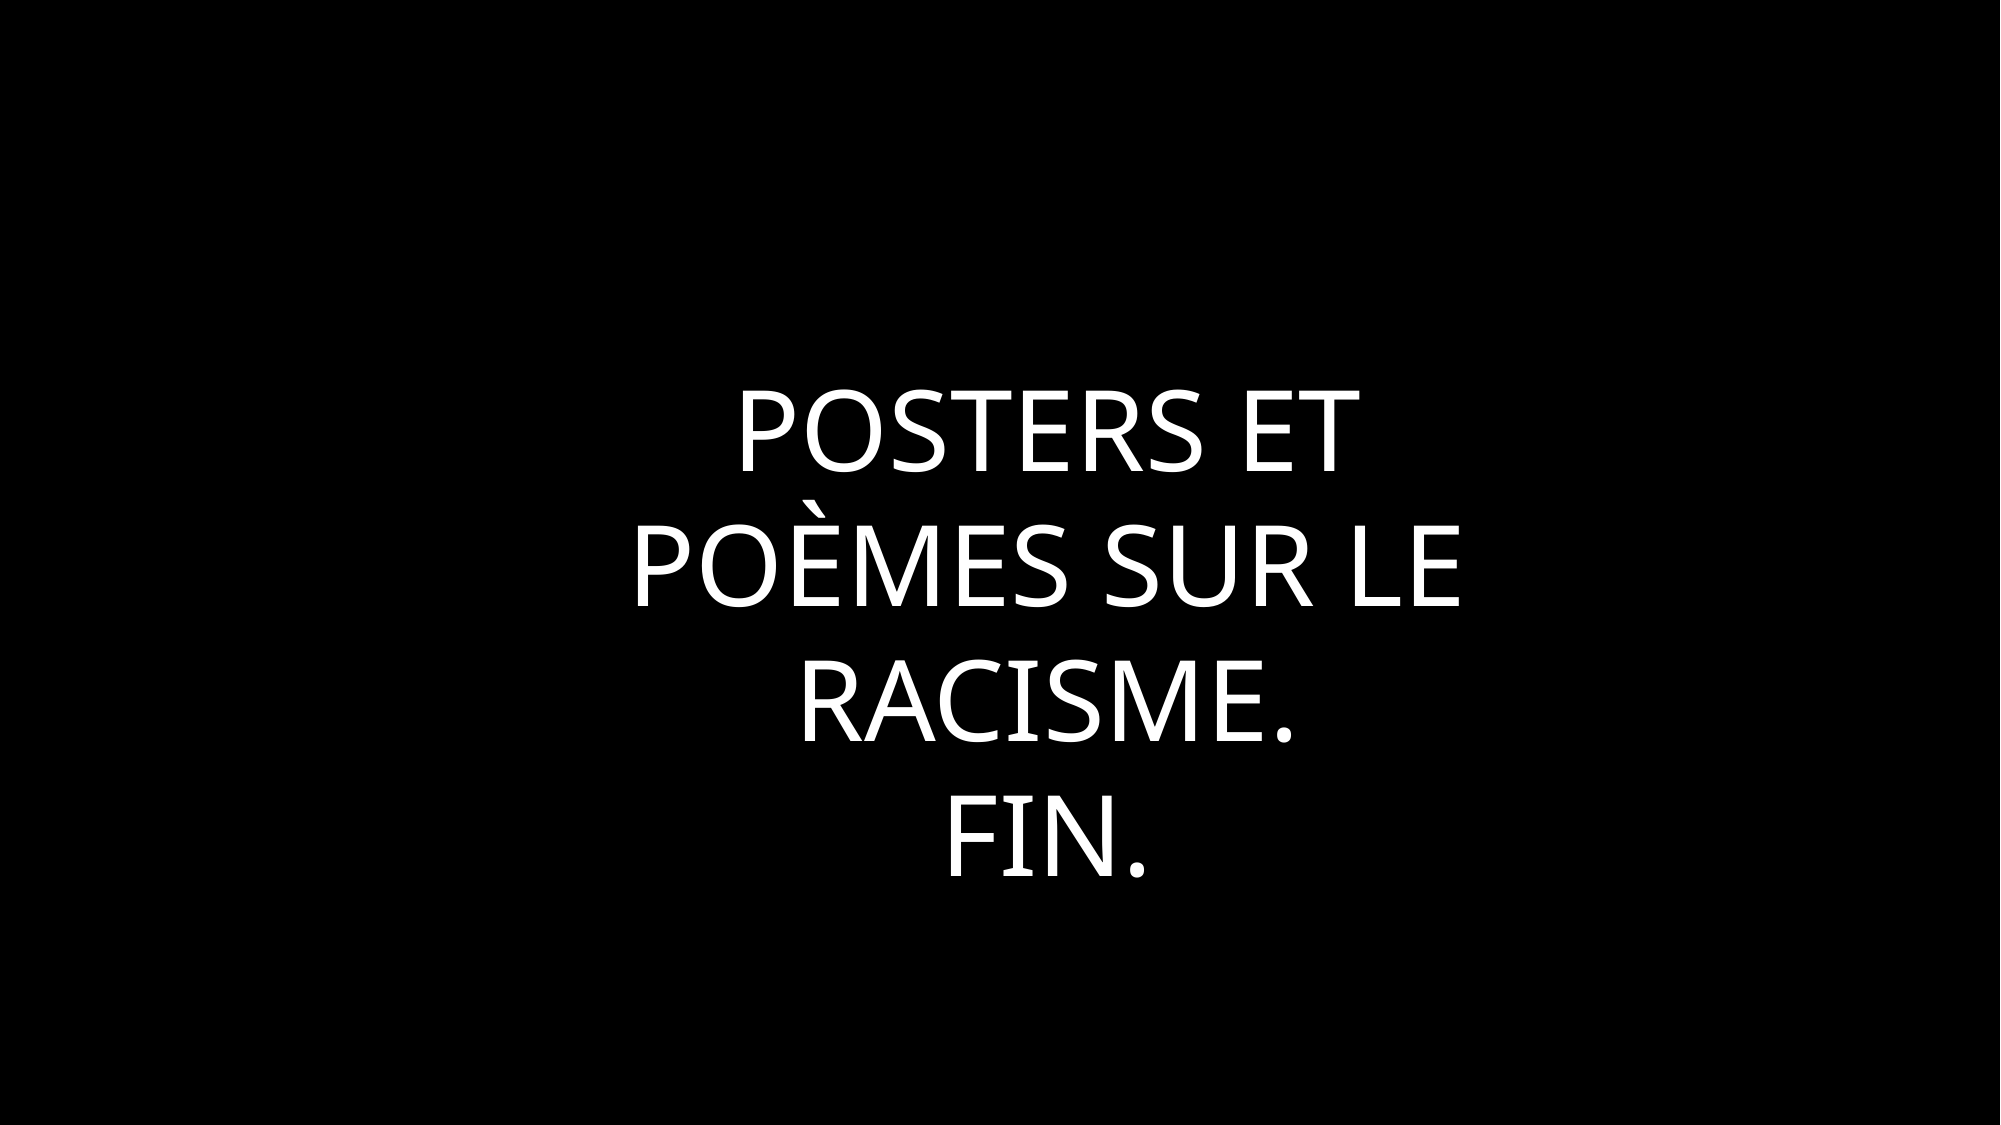

POSTERS ET POÈMES SUR LE RACISME.
FIN.